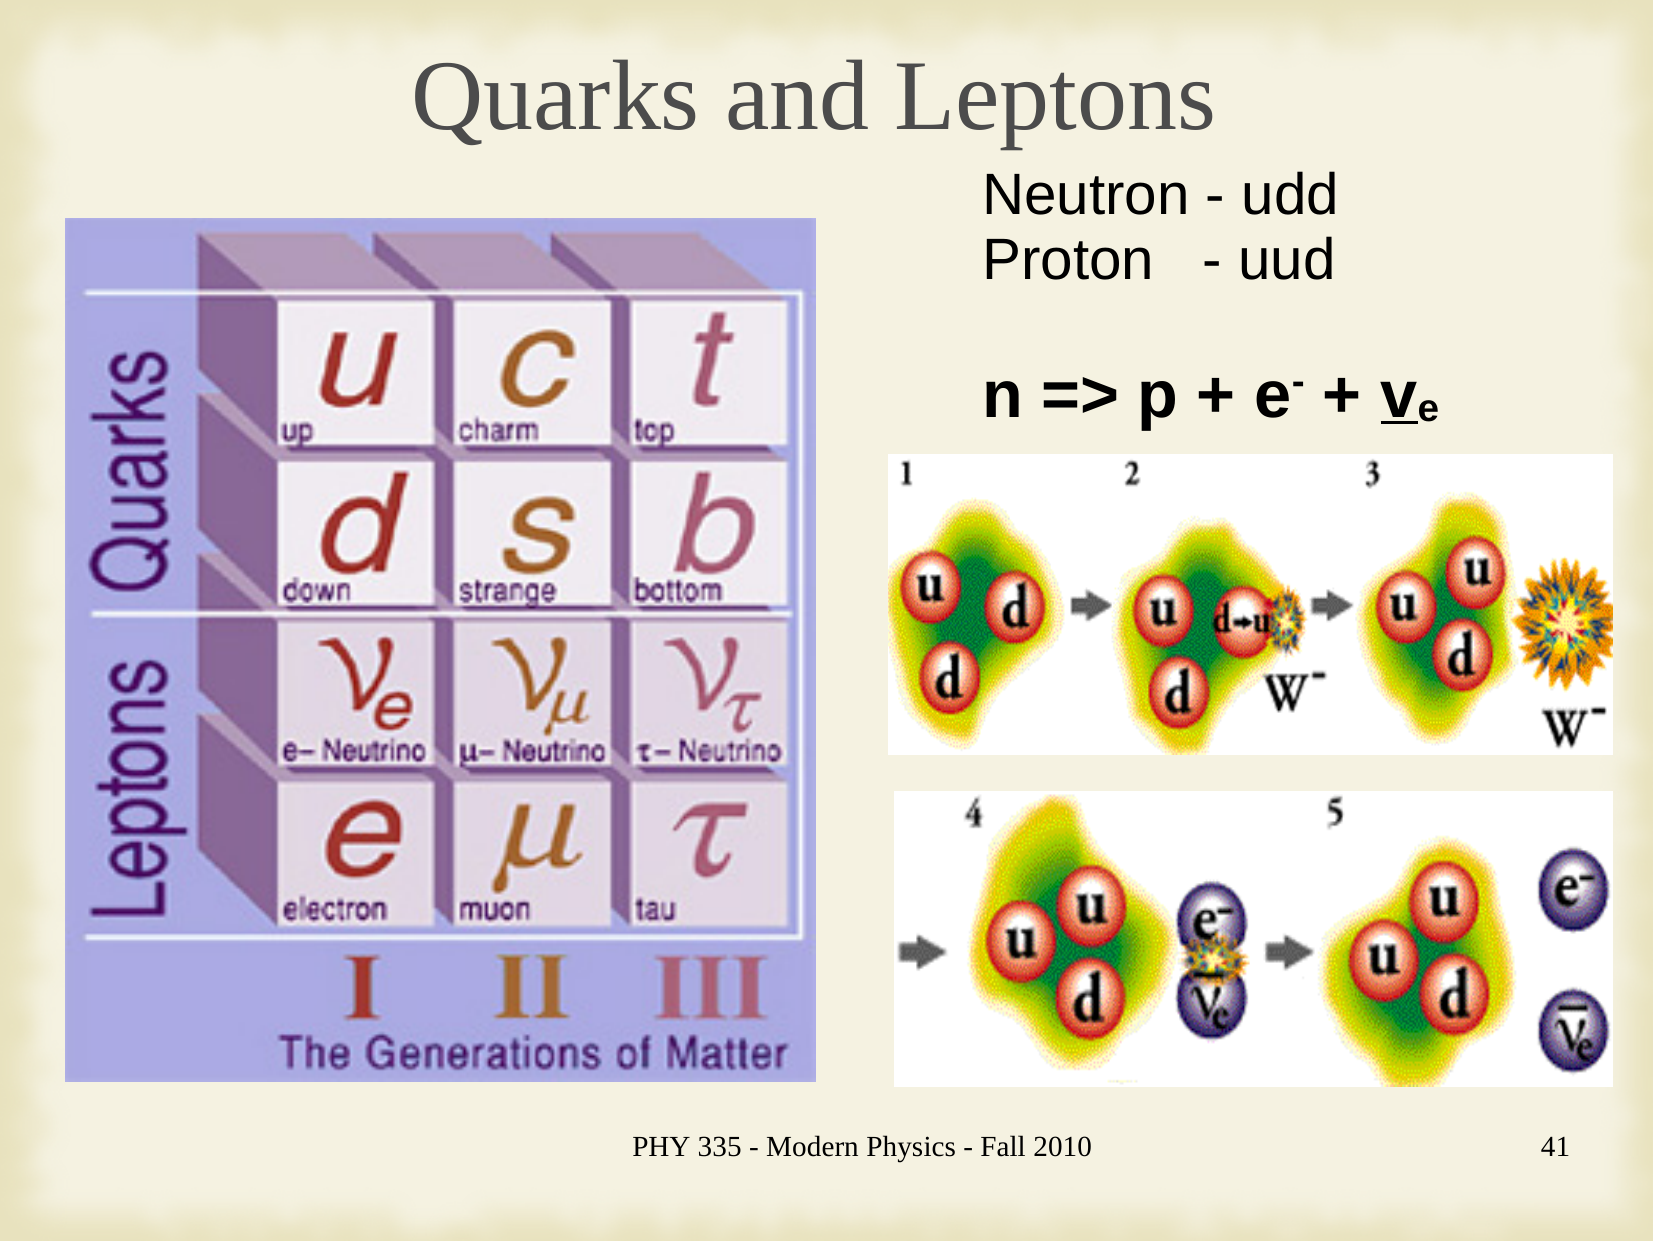

# Quarks and Leptons
Neutron - udd
Proton - uud
n => p + e- + ve
PHY 335 - Modern Physics - Fall 2010
41